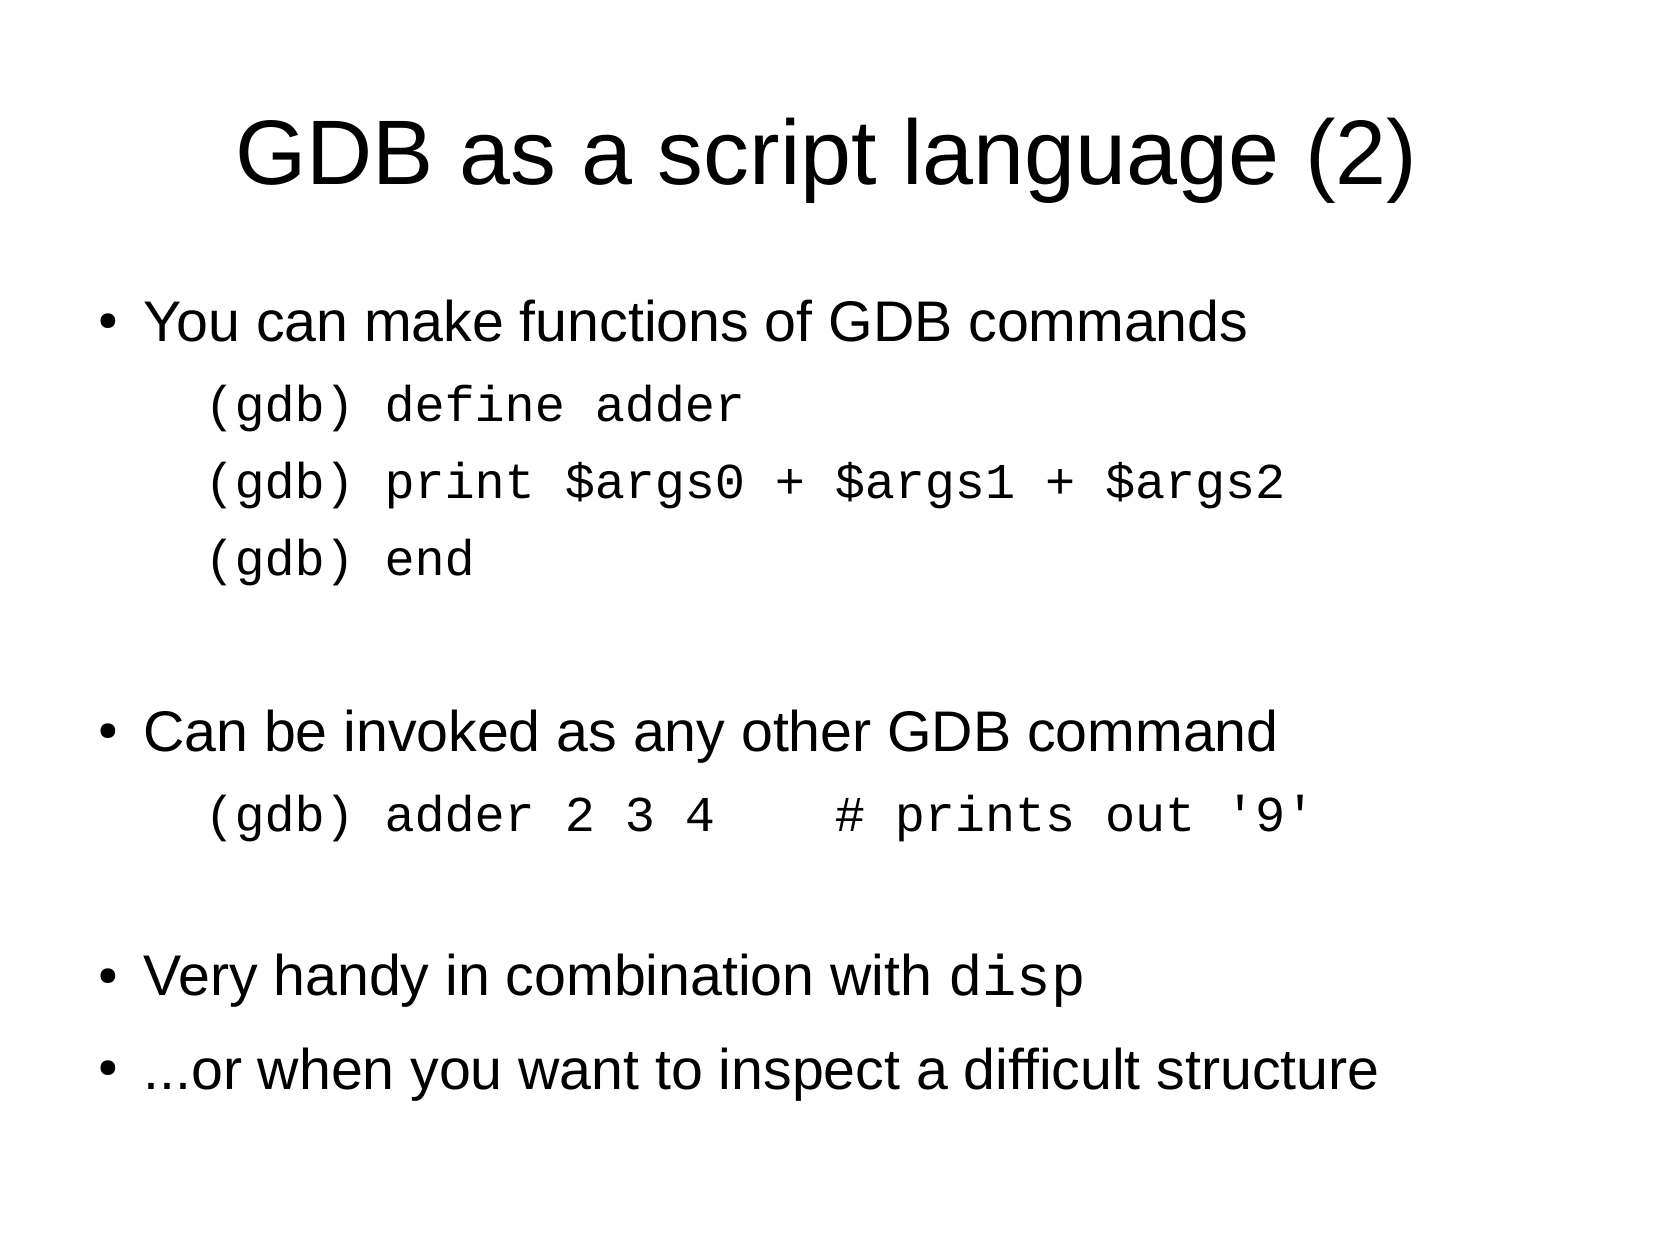

# GDB as a script language (2)
You can make functions of GDB commands
(gdb) define adder
(gdb) print $args0 + $args1 + $args2
(gdb) end
Can be invoked as any other GDB command
(gdb) adder 2 3 4 # prints out '9'
Very handy in combination with disp
...or when you want to inspect a difficult structure